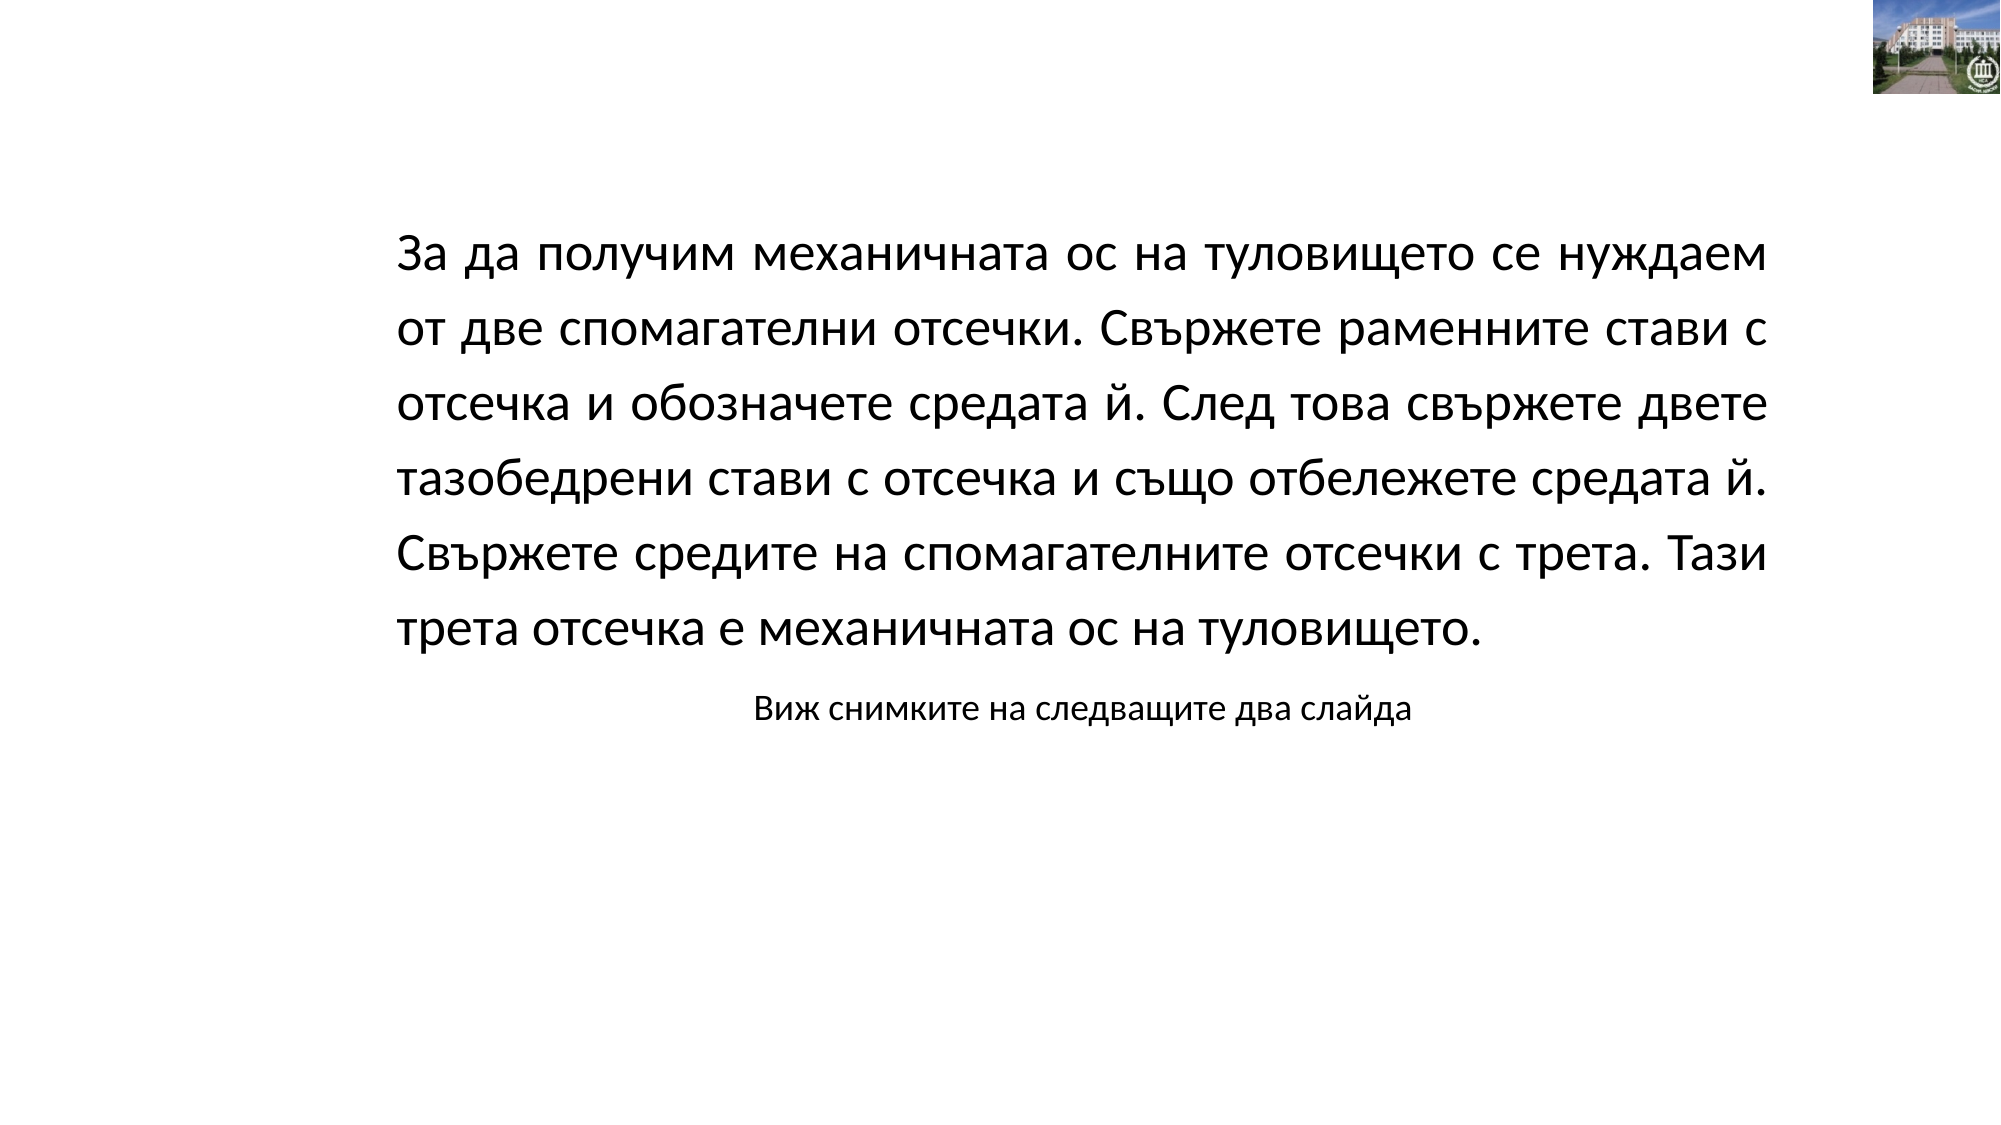

# За да получим механичната ос на туловището се нуждаем от две спомагателни отсечки. Свържете раменните стави с отсечка и обозначете средата й. След това свържете двете тазобедрени стави с отсечка и също отбележете средата й. Свържете средите на спомагателните отсечки с трета. Тази трета отсечка е механичната ос на туловището.
Виж снимките на следващите два слайда